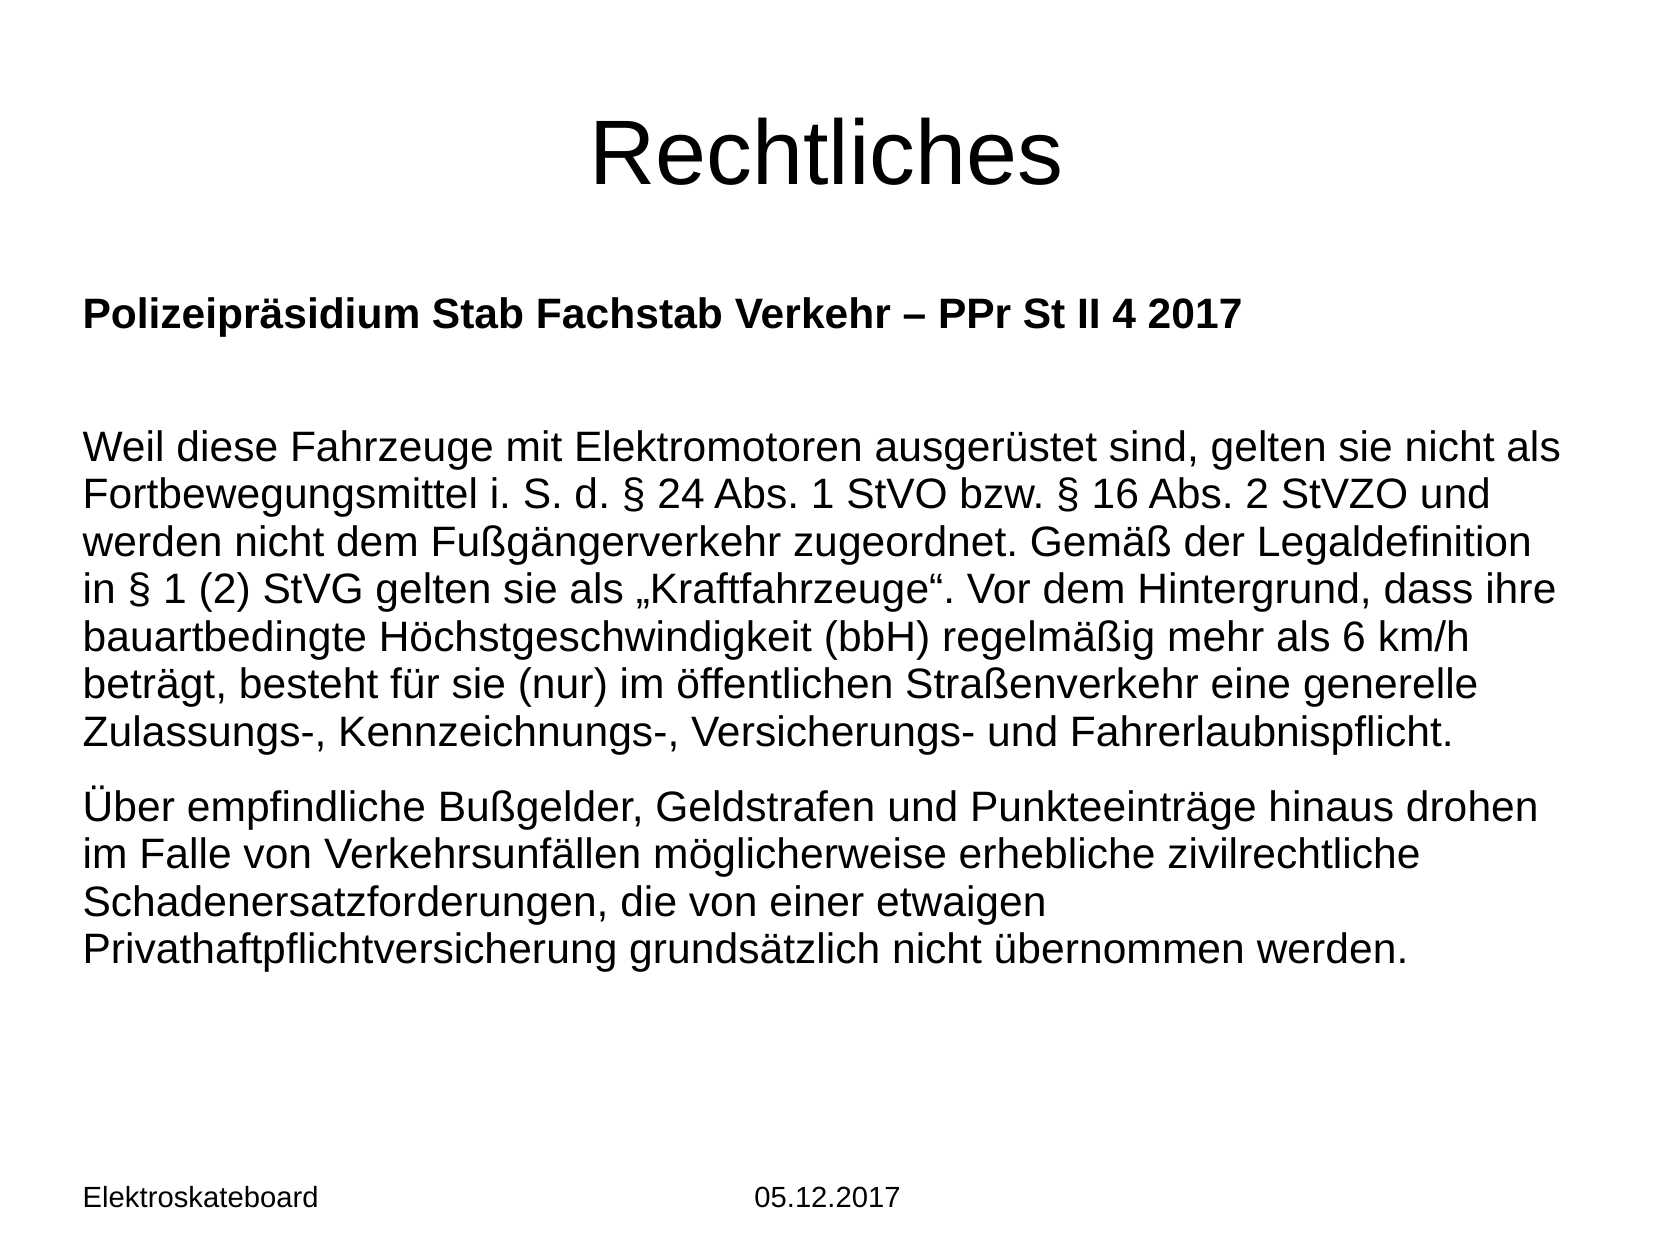

# Rechtliches
Polizeipräsidium Stab Fachstab Verkehr – PPr St II 4 2017
Weil diese Fahrzeuge mit Elektromotoren ausgerüstet sind, gelten sie nicht als Fortbewegungsmittel i. S. d. § 24 Abs. 1 StVO bzw. § 16 Abs. 2 StVZO und werden nicht dem Fußgängerverkehr zugeordnet. Gemäß der Legaldefinition in § 1 (2) StVG gelten sie als „Kraftfahrzeuge“. Vor dem Hintergrund, dass ihre bauartbedingte Höchstgeschwindigkeit (bbH) regelmäßig mehr als 6 km/h beträgt, besteht für sie (nur) im öffentlichen Straßenverkehr eine generelle Zulassungs-, Kennzeichnungs-, Versicherungs- und Fahrerlaubnispflicht.
Über empfindliche Bußgelder, Geldstrafen und Punkteeinträge hinaus drohen im Falle von Verkehrsunfällen möglicherweise erhebliche zivilrechtliche Schadenersatzforderungen, die von einer etwaigen Privathaftpflichtversicherung grundsätzlich nicht übernommen werden.